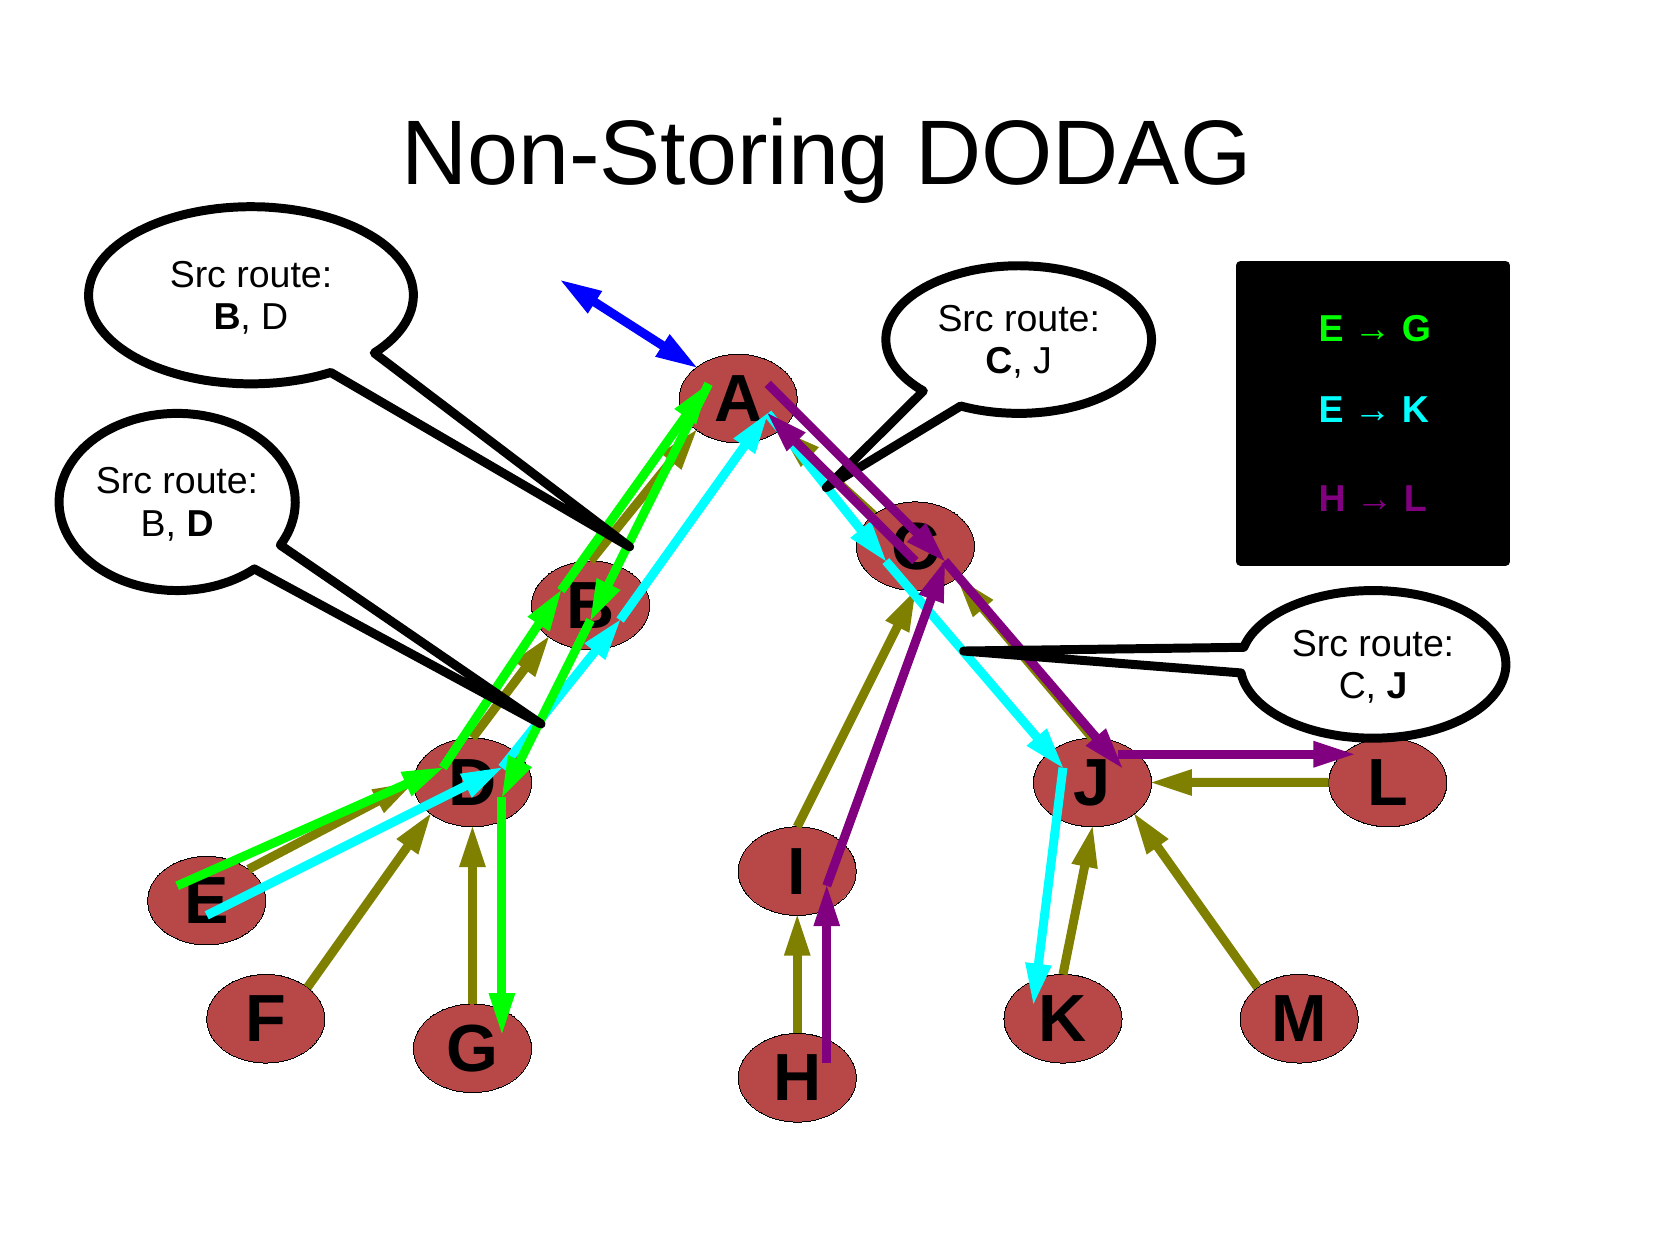

# Non-Storing DODAG
Src route:
B, D
Src route:
C, J
E → G
A
E → K
Src route:
B, D
H → L
C
B
Src route:
C, J
D
L
J
A
I
E
F
K
M
G
H